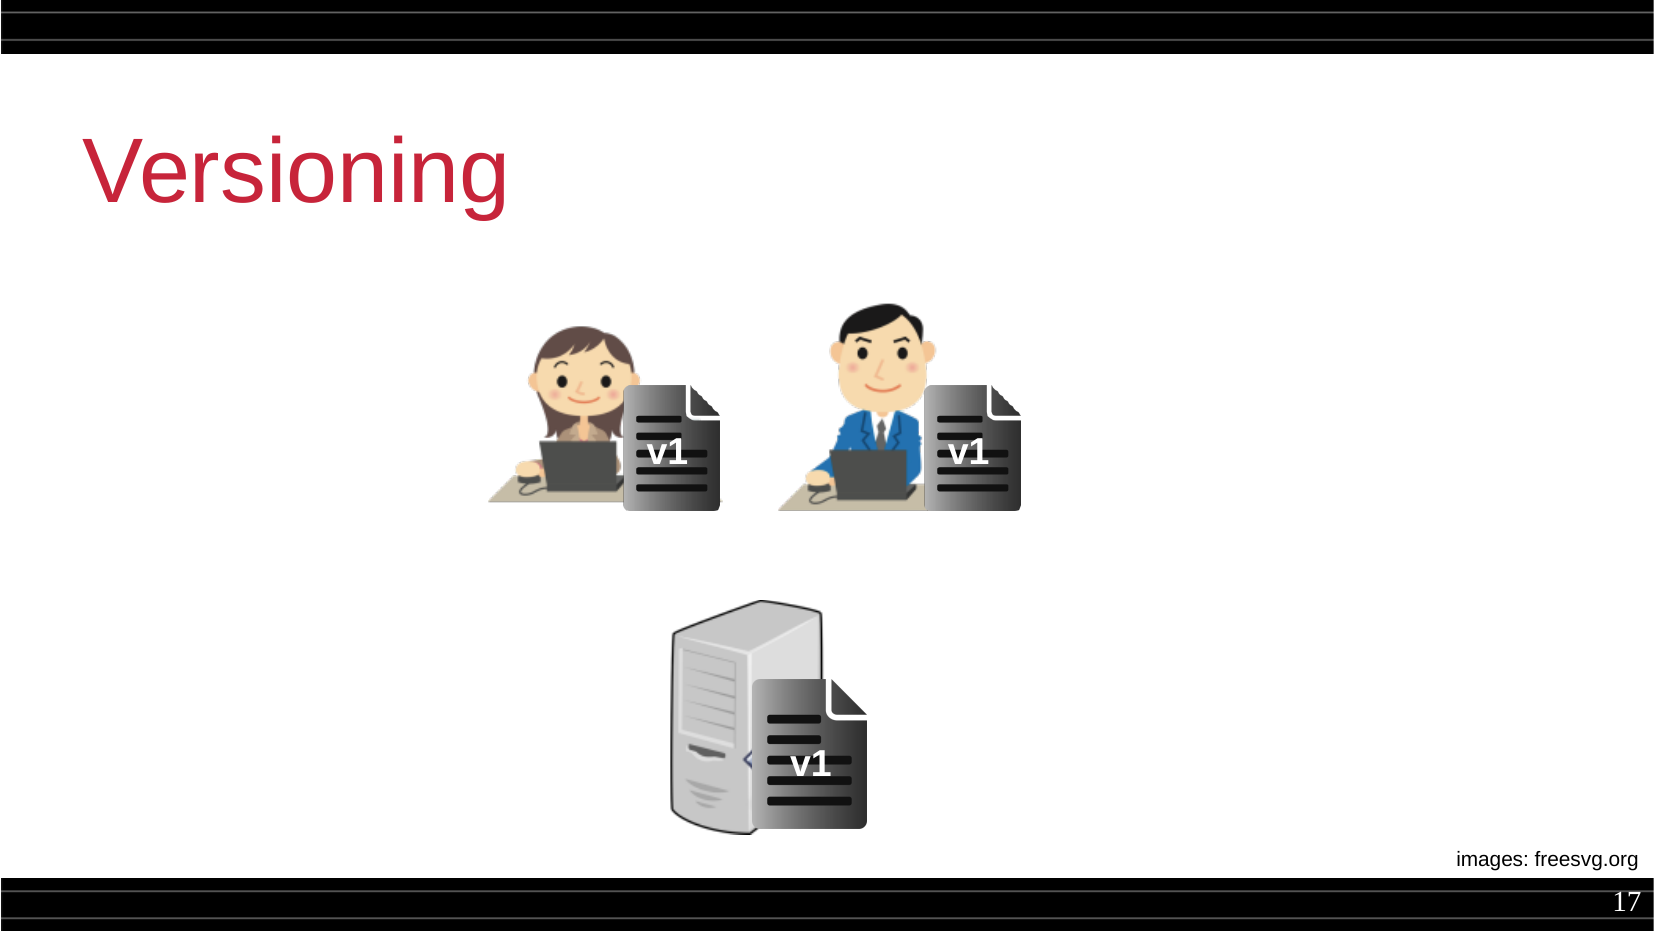

# Versioning
v1
v1
v1
images: freesvg.org